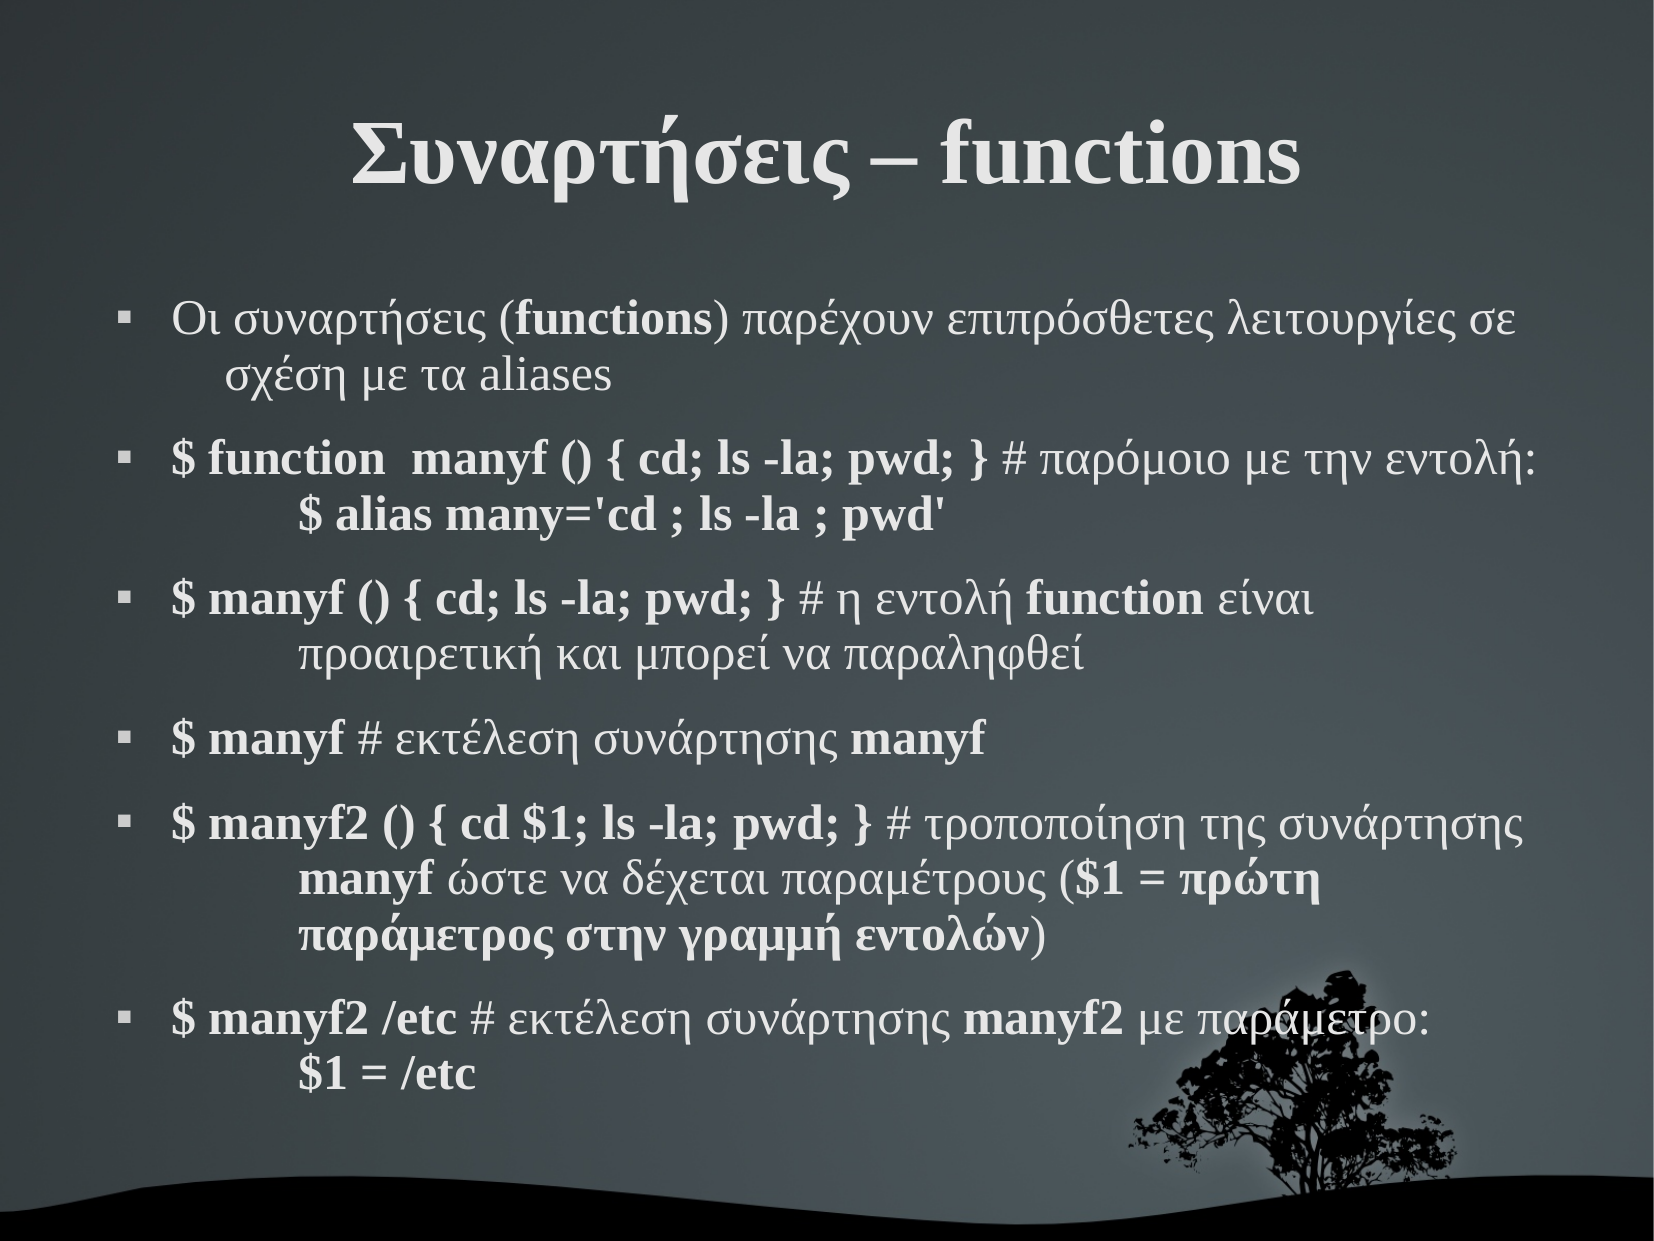

# Συναρτήσεις – functions
Οι συναρτήσεις (functions) παρέχουν επιπρόσθετες λειτουργίες σε σχέση με τα aliases
$ function manyf () { cd; ls -la; pwd; } # παρόμοιο με την εντολή: 		$ alias many='cd ; ls -la ; pwd'
$ manyf () { cd; ls -la; pwd; } # η εντολή function είναι 					προαιρετική και μπορεί να παραληφθεί
$ manyf # εκτέλεση συνάρτησης manyf
$ manyf2 () { cd $1; ls -la; pwd; } # τροποποίηση της συνάρτησης 		manyf ώστε να δέχεται παραμέτρους ($1 = πρώτη 				παράμετρος στην γραμμή εντολών)
$ manyf2 /etc # εκτέλεση συνάρτησης manyf2 με παράμετρο:
	$1 = /etc